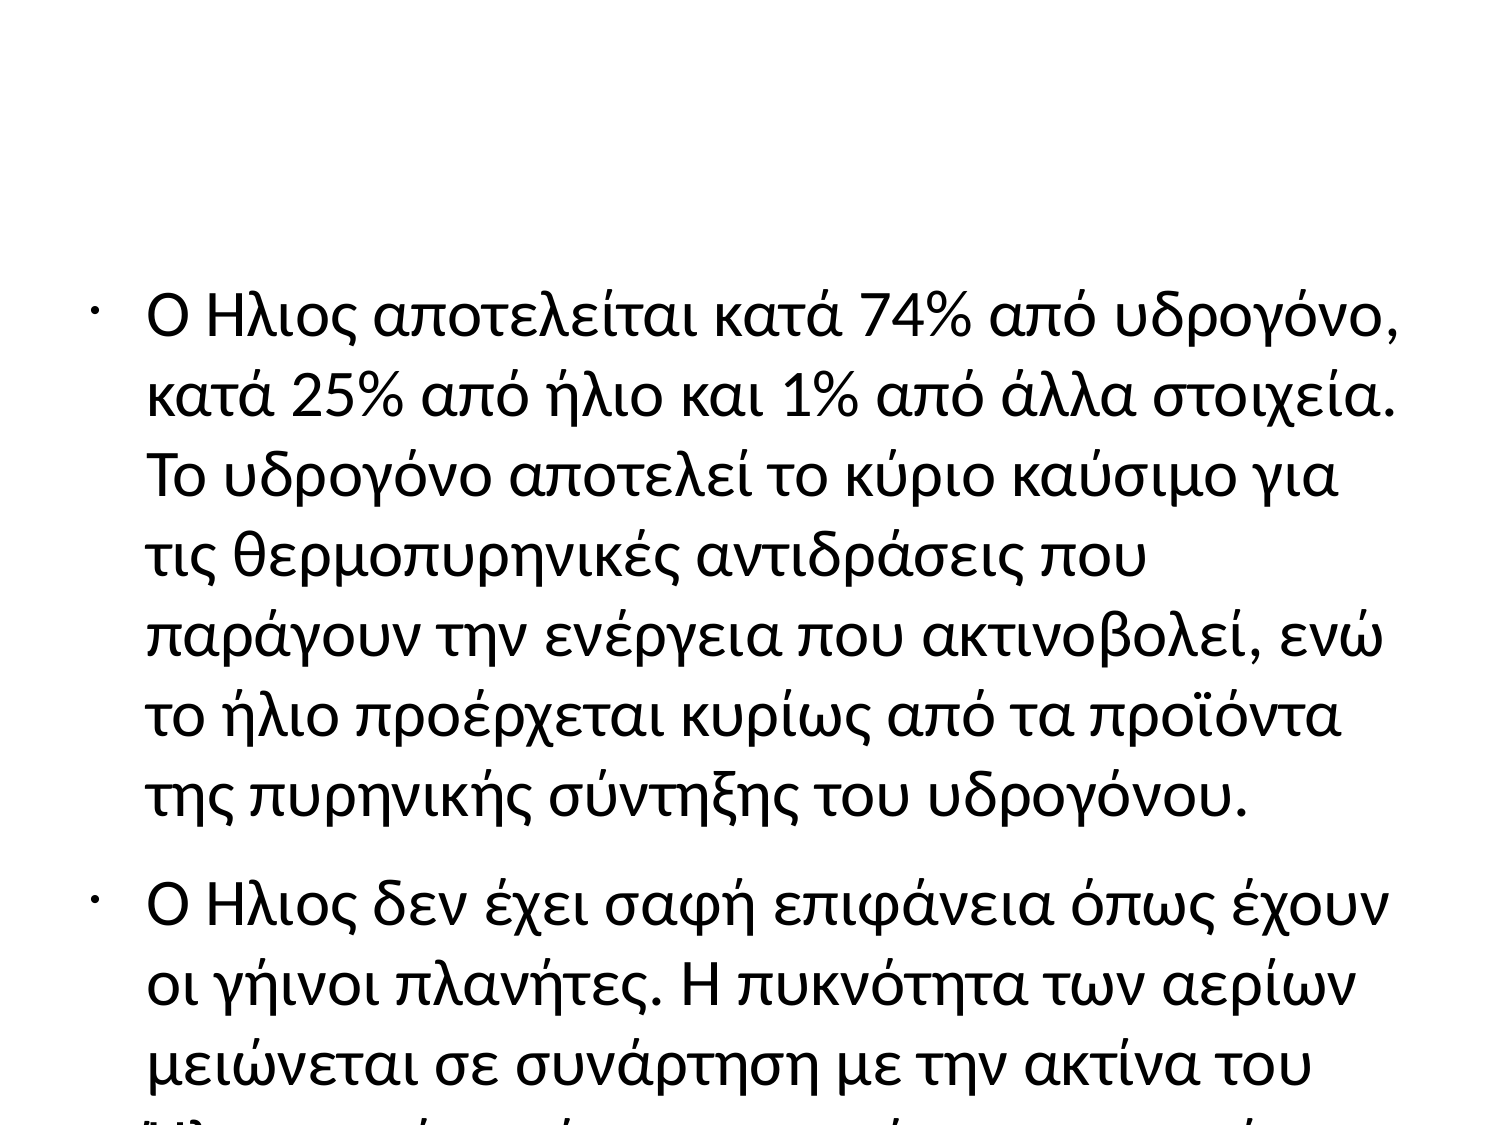

#
Ο Ήλιος αποτελείται κατά 74% από υδρογόνο, κατά 25% από ήλιο και 1% από άλλα στοιχεία. Το υδρογόνο αποτελεί το κύριο καύσιμο για τις θερμοπυρηνικές αντιδράσεις που παράγουν την ενέργεια που ακτινοβολεί, ενώ το ήλιο προέρχεται κυρίως από τα προϊόντα της πυρηνικής σύντηξης του υδρογόνου.
Ο Ήλιος δεν έχει σαφή επιφάνεια όπως έχουν οι γήινοι πλανήτες. Η πυκνότητα των αερίων μειώνεται σε συνάρτηση με την ακτίνα του Ήλιου με ένα νόμο αντιστρόφου τετραγώνου. Η ακτίνα του Ήλιου μετριέται από το κέντρο του άστρου έως τη φωτόσφαιρα, έξω από την οποία δεν λαμβάνει χώρα η πυρηνική σύντηξη.